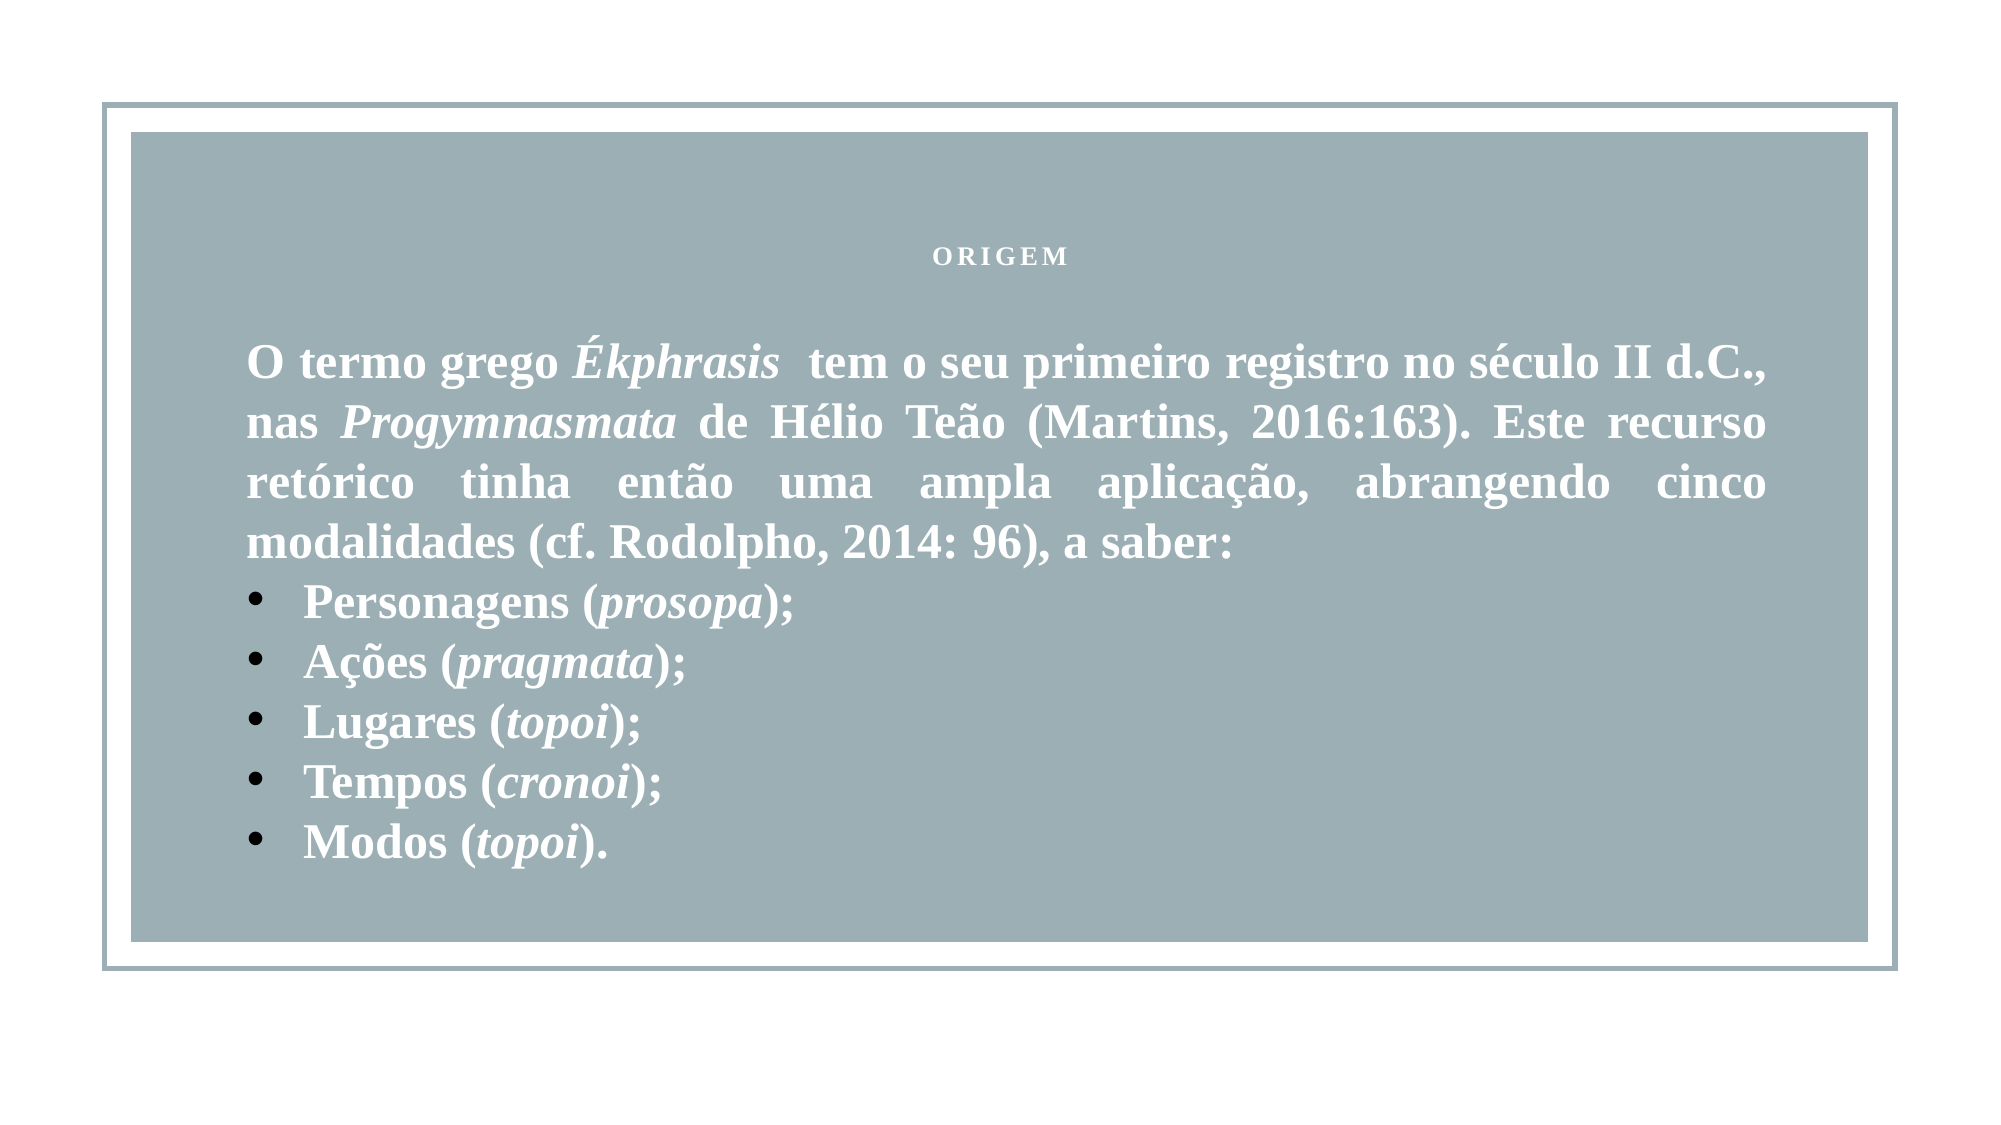

# ORIGEM
O termo grego Ékphrasis tem o seu primeiro registro no século II d.C., nas Progymnasmata de Hélio Teão (Martins, 2016:163). Este recurso retórico tinha então uma ampla aplicação, abrangendo cinco modalidades (cf. Rodolpho, 2014: 96), a saber:
Personagens (prosopa);
Ações (pragmata);
Lugares (topoi);
Tempos (cronoi);
Modos (topoi).